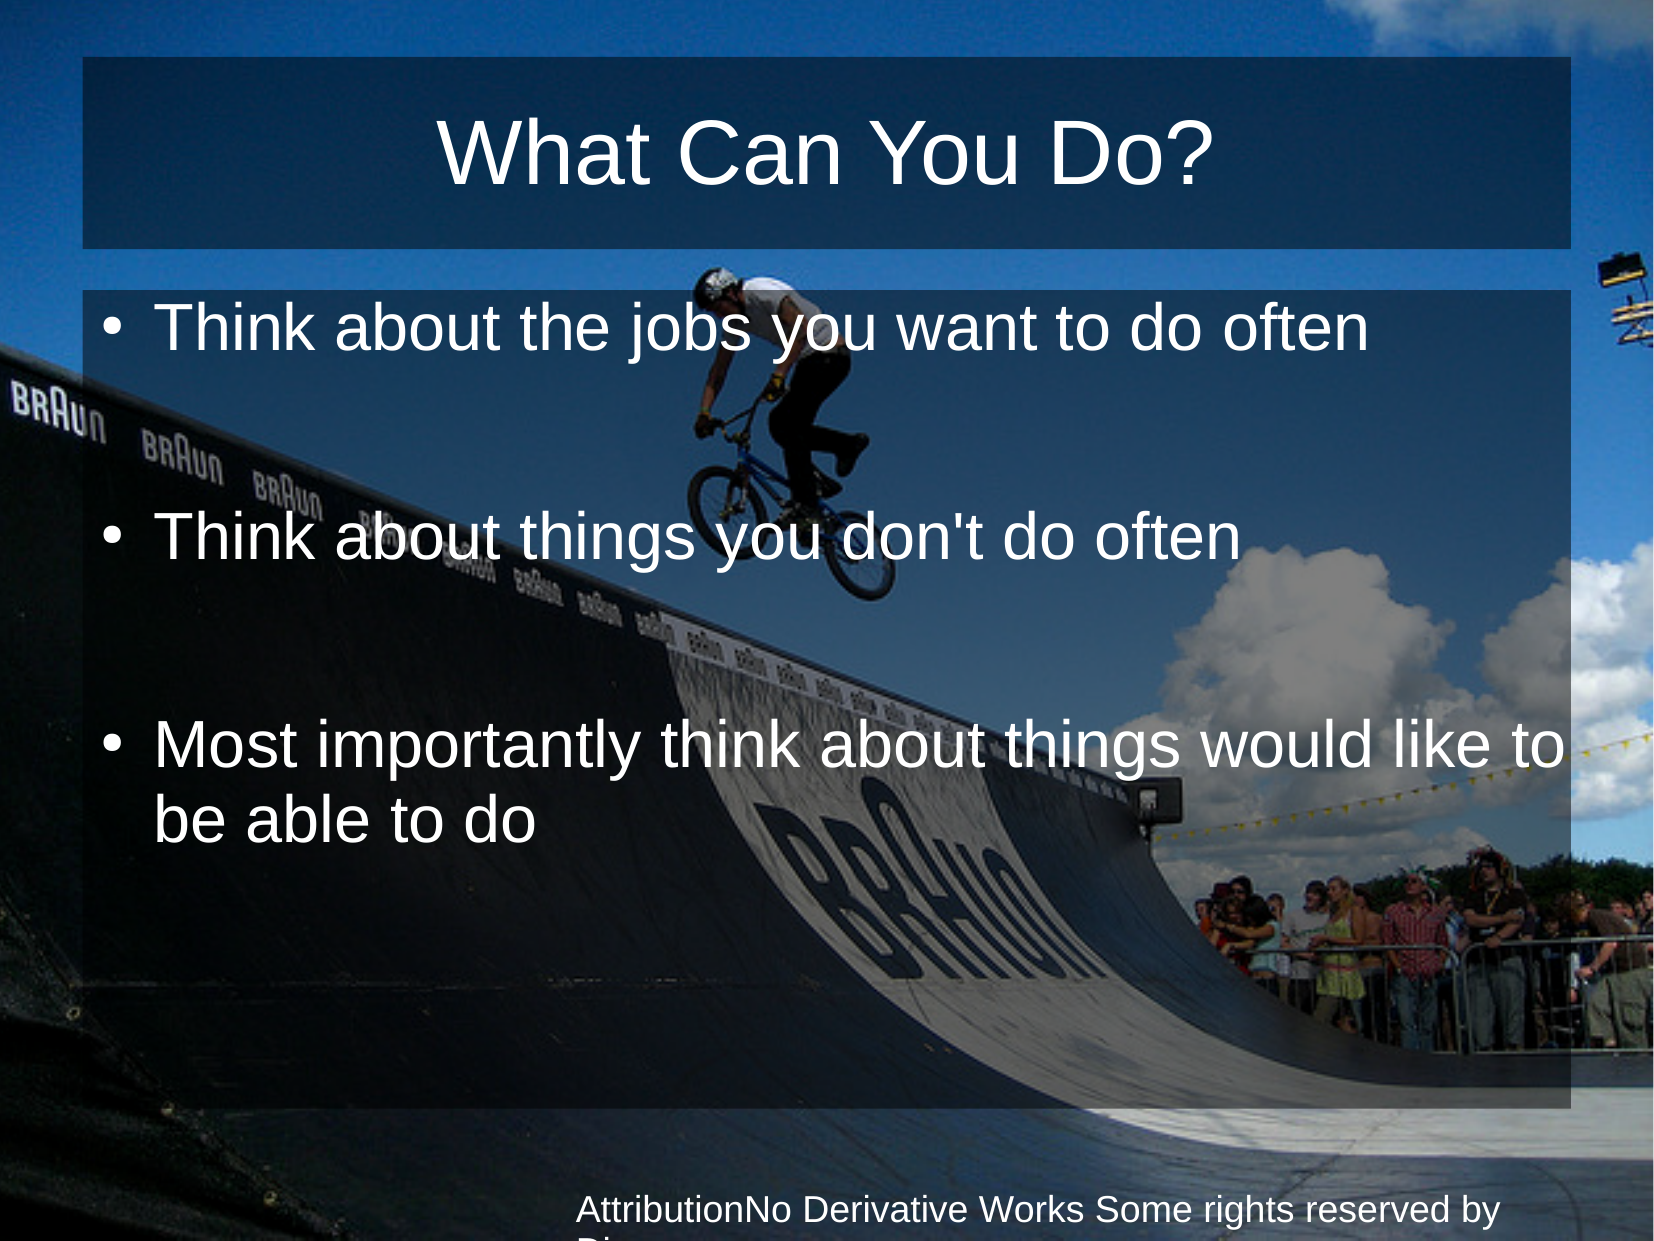

# What Can You Do?
Think about the jobs you want to do often
Think about things you don't do often
Most importantly think about things would like to be able to do
AttributionNo Derivative Works Some rights reserved by Djenan